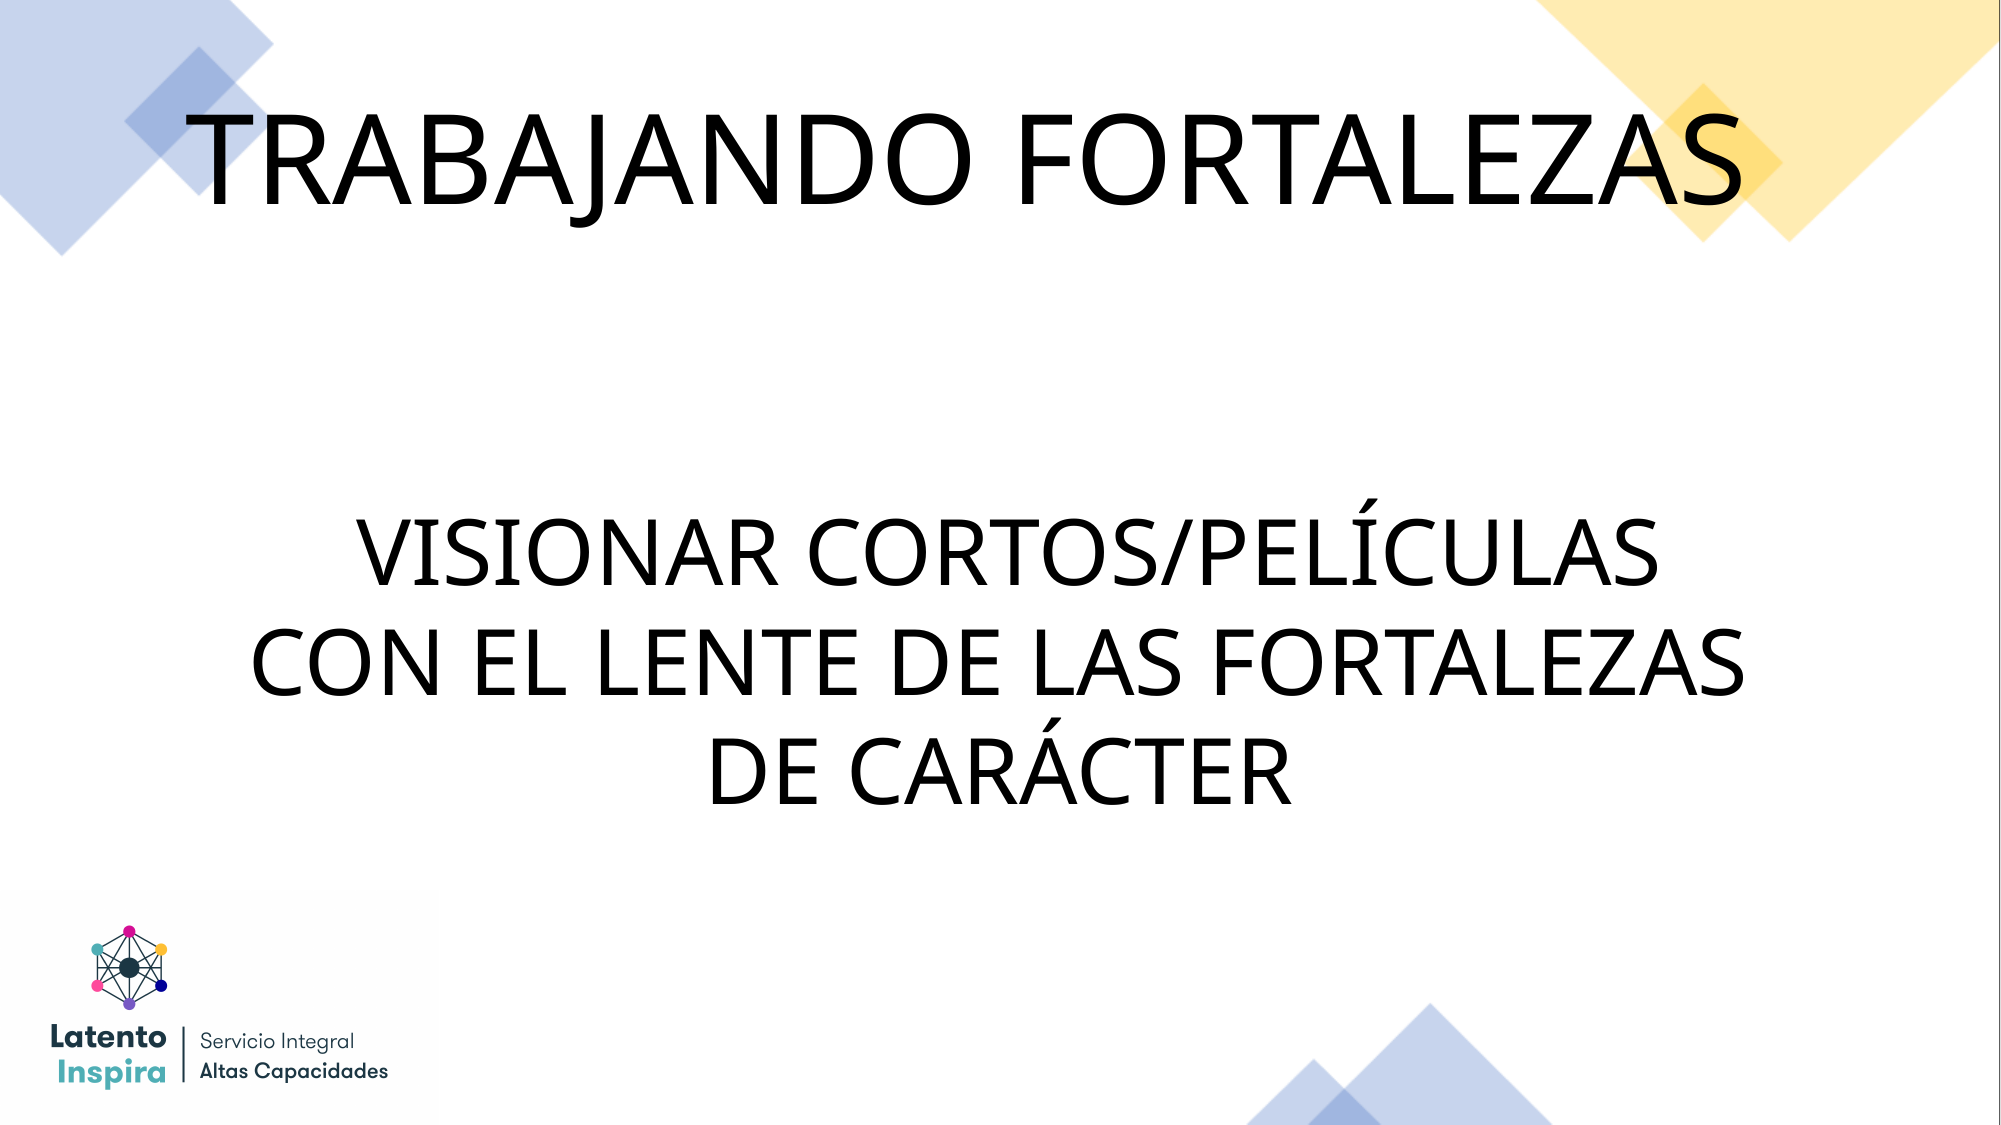

TRABAJANDO FORTALEZAS
 VISIONAR CORTOS/PELÍCULAS
CON EL LENTE DE LAS FORTALEZAS
DE CARÁCTER